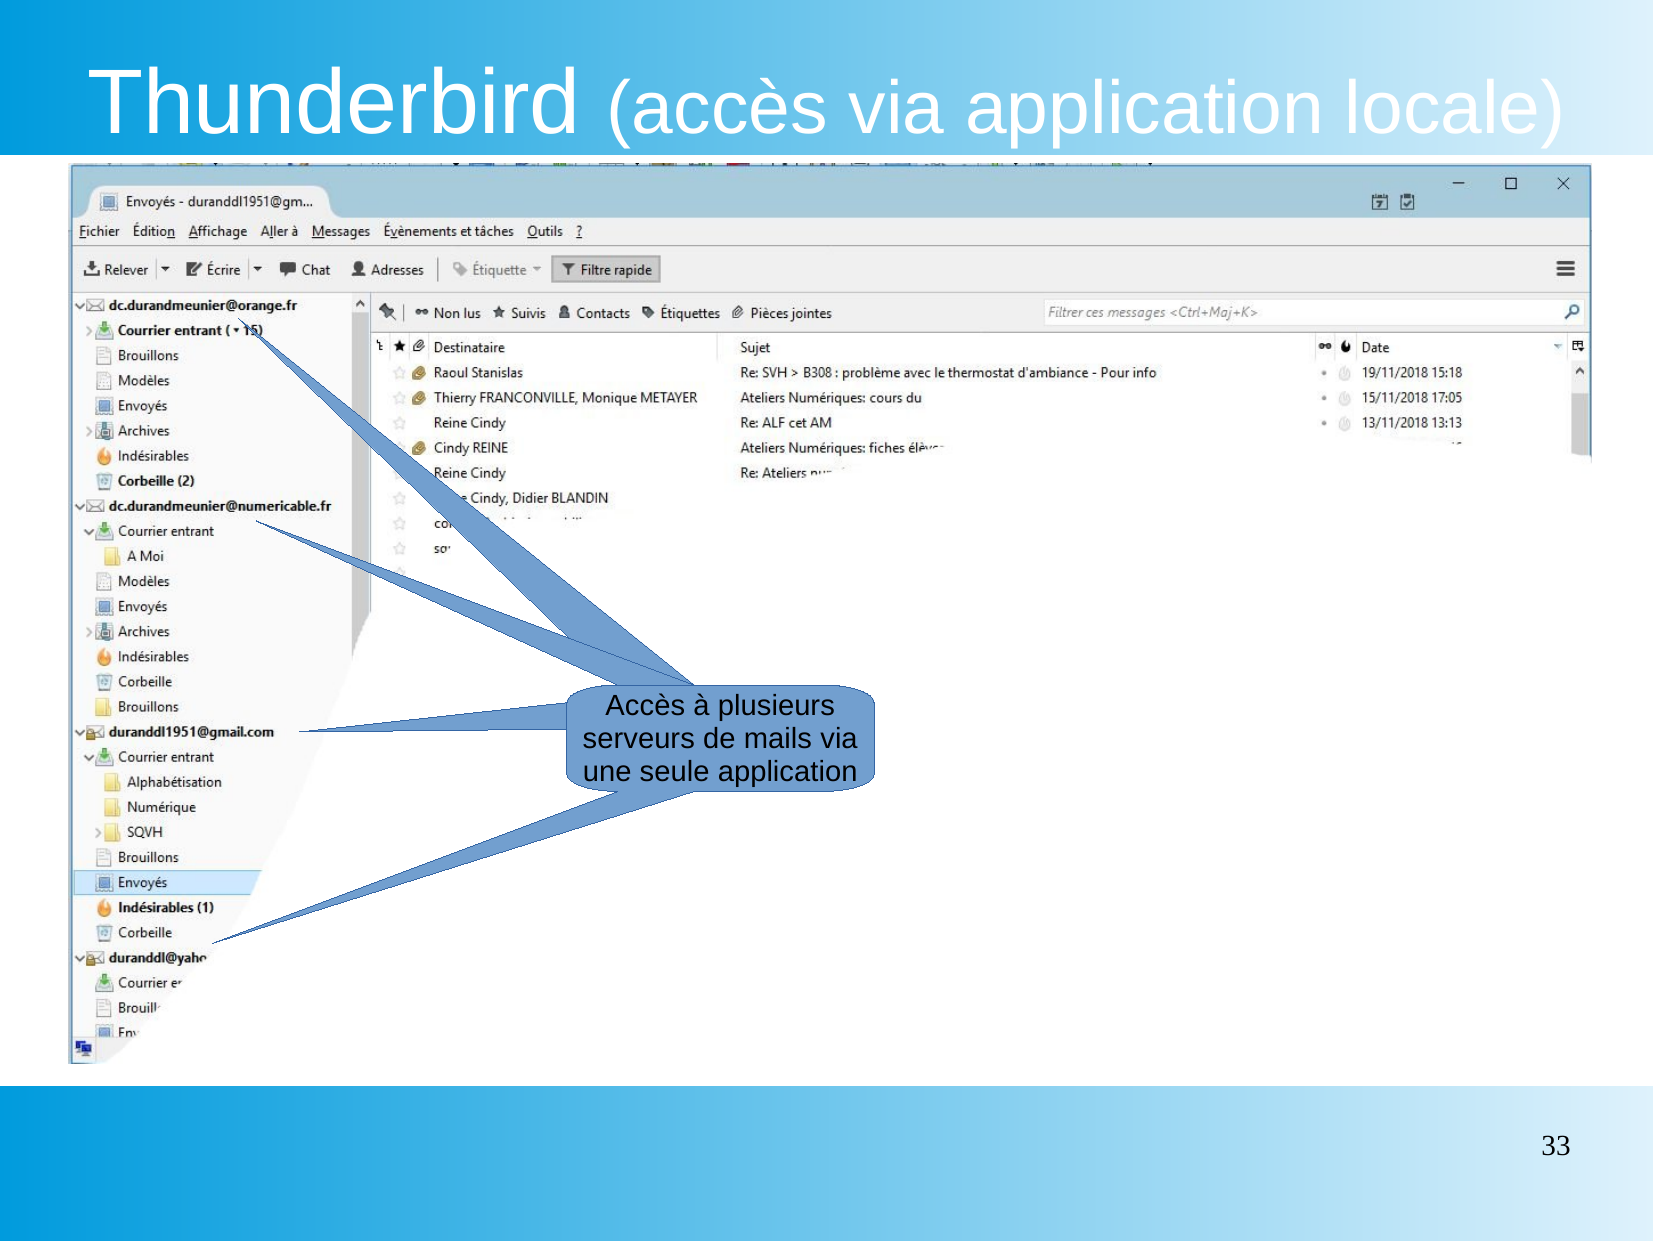

# Thunderbird (accès via application locale)
Accès à plusieurs
serveurs de mails via
une seule application
Accès à plusieurs
serveurs de mails via
une seule application
Accès à plusieurs
serveurs de mails via
une seule application
Accès à plusieurs
serveurs de mails via
une seule application
33